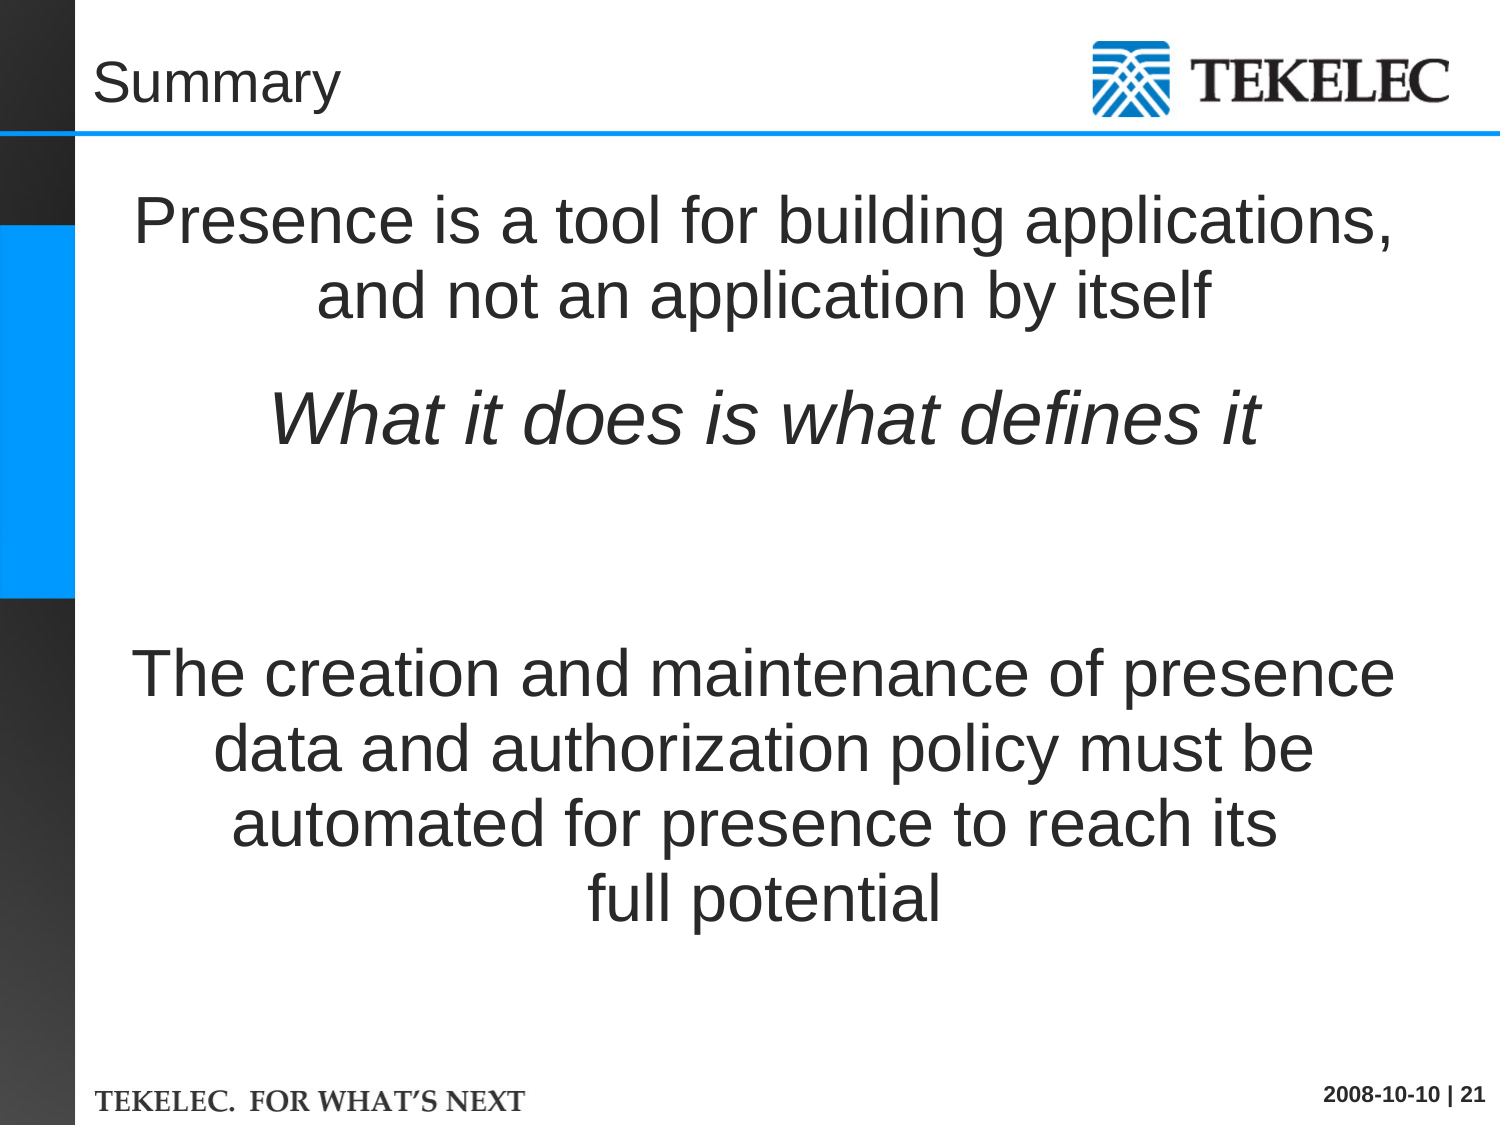

# Summary
Presence is a tool for building applications, and not an application by itself
What it does is what defines it
The creation and maintenance of presence data and authorization policy must be automated for presence to reach its
full potential